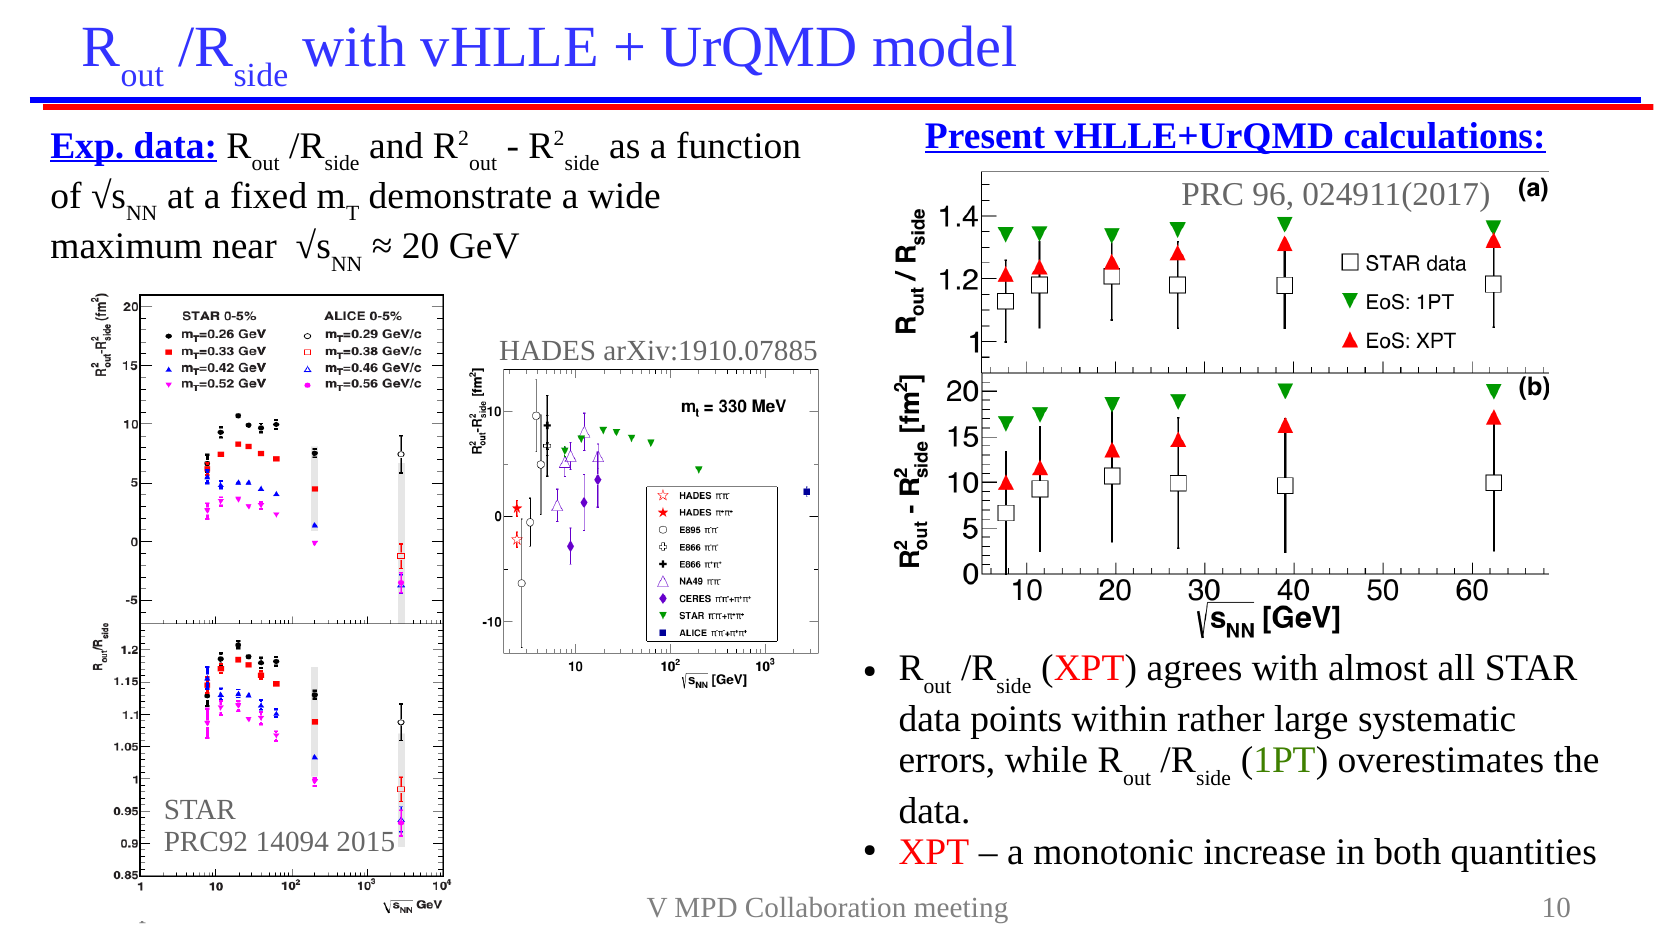

# Rout /Rside with vHLLE + UrQMD model
Present vHLLE+UrQMD calculations:
Exp. data: Rout /Rside and R2out - R2side as a function of √sNN at a fixed mT demonstrate a wide
maximum near √sNN ≈ 20 GeV
PRC 96, 024911(2017)
HADES arXiv:1910.07885
Rout /Rside (XPT) agrees with almost all STAR data points within rather large systematic errors, while Rout /Rside (1PT) overestimates the data.
XPT – a monotonic increase in both quantities
STAR
PRC92 14094 2015
24 Apr 2020
V MPD Collaboration meeting
10